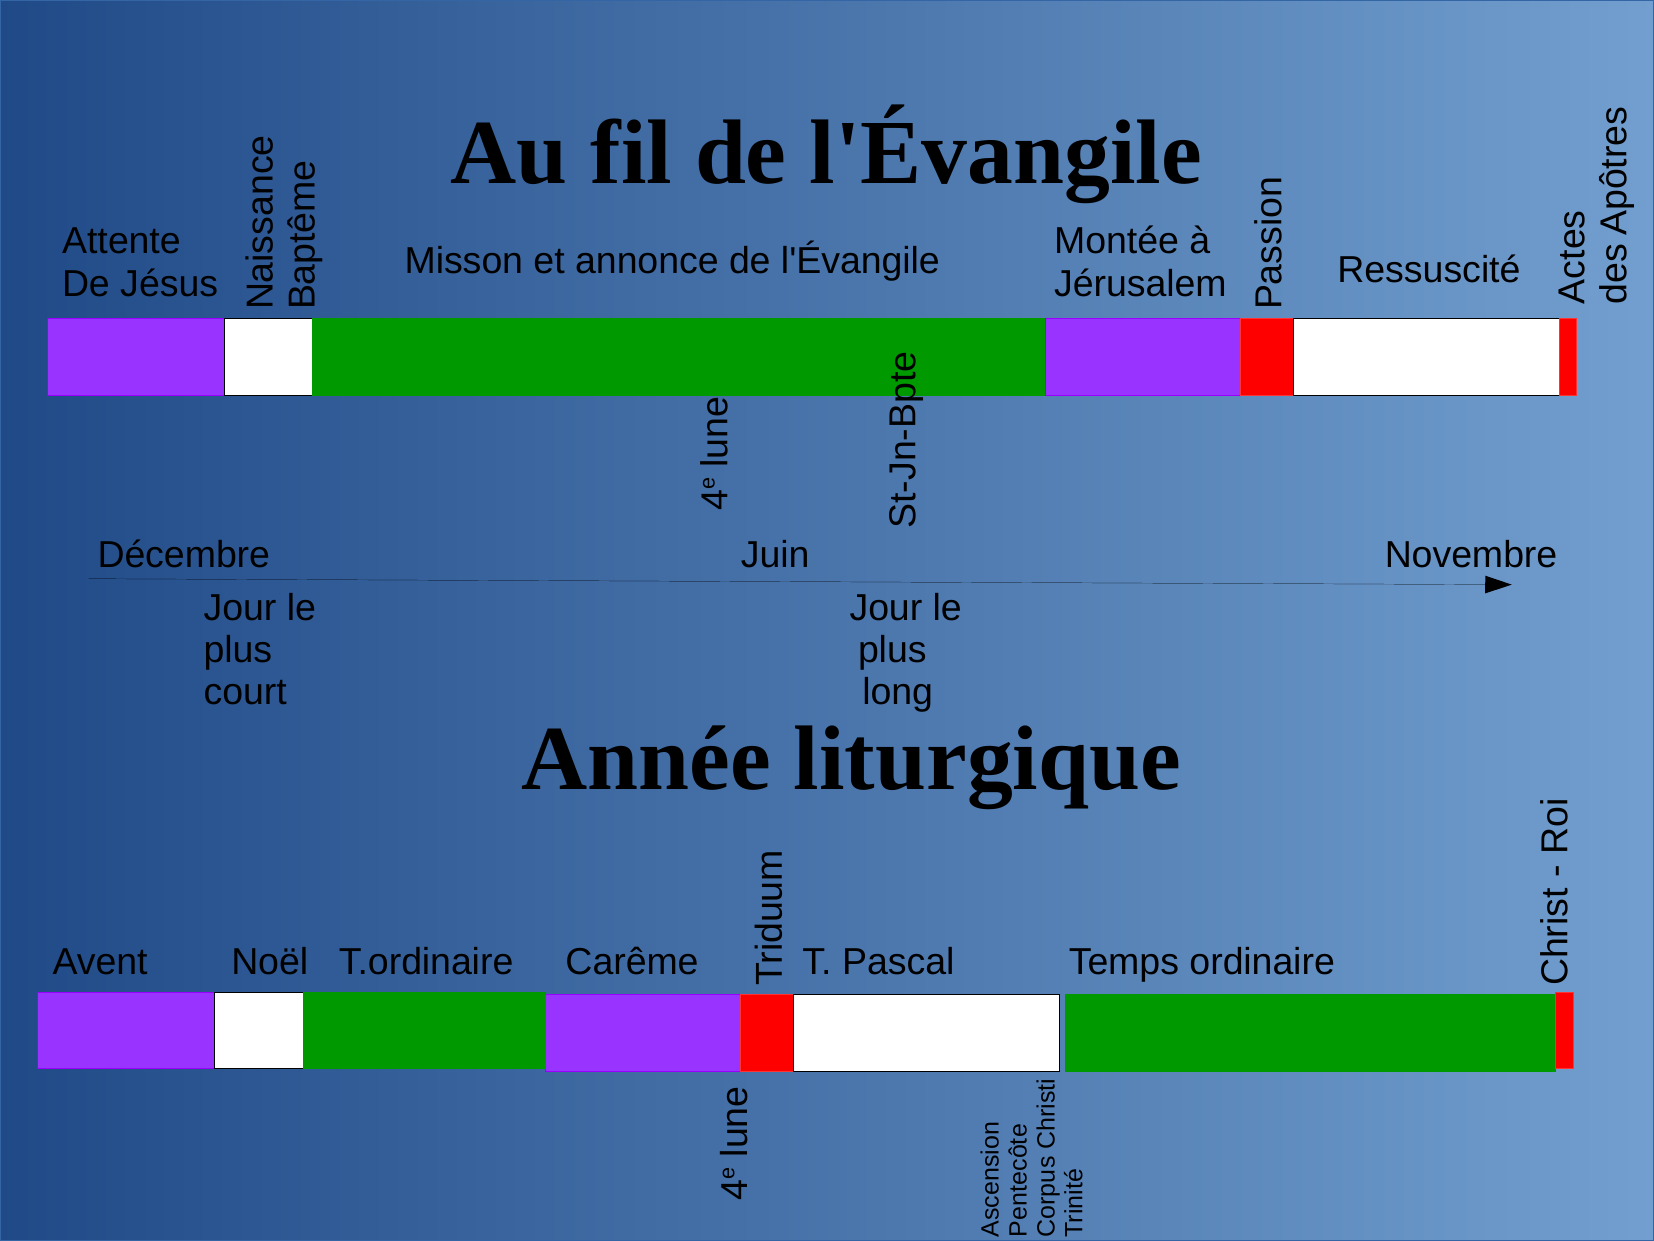

# Au fil de l'Évangile
Actes
des Apôtres
Naissance
Baptême
Passion
Attente
De Jésus
Montée à Jérusalem
Misson et annonce de l'Évangile
Ressuscité
St-Jn-Bpte
4e lune
Décembre Juin Novembre
Jour le Jour le
plus plus
court long
Année liturgique
Christ - Roi
Triduum
Avent Noël T.ordinaire Carême T. Pascal Temps ordinaire
Ascension
Pentecôte
Corpus Christi
Trinité
4e lune